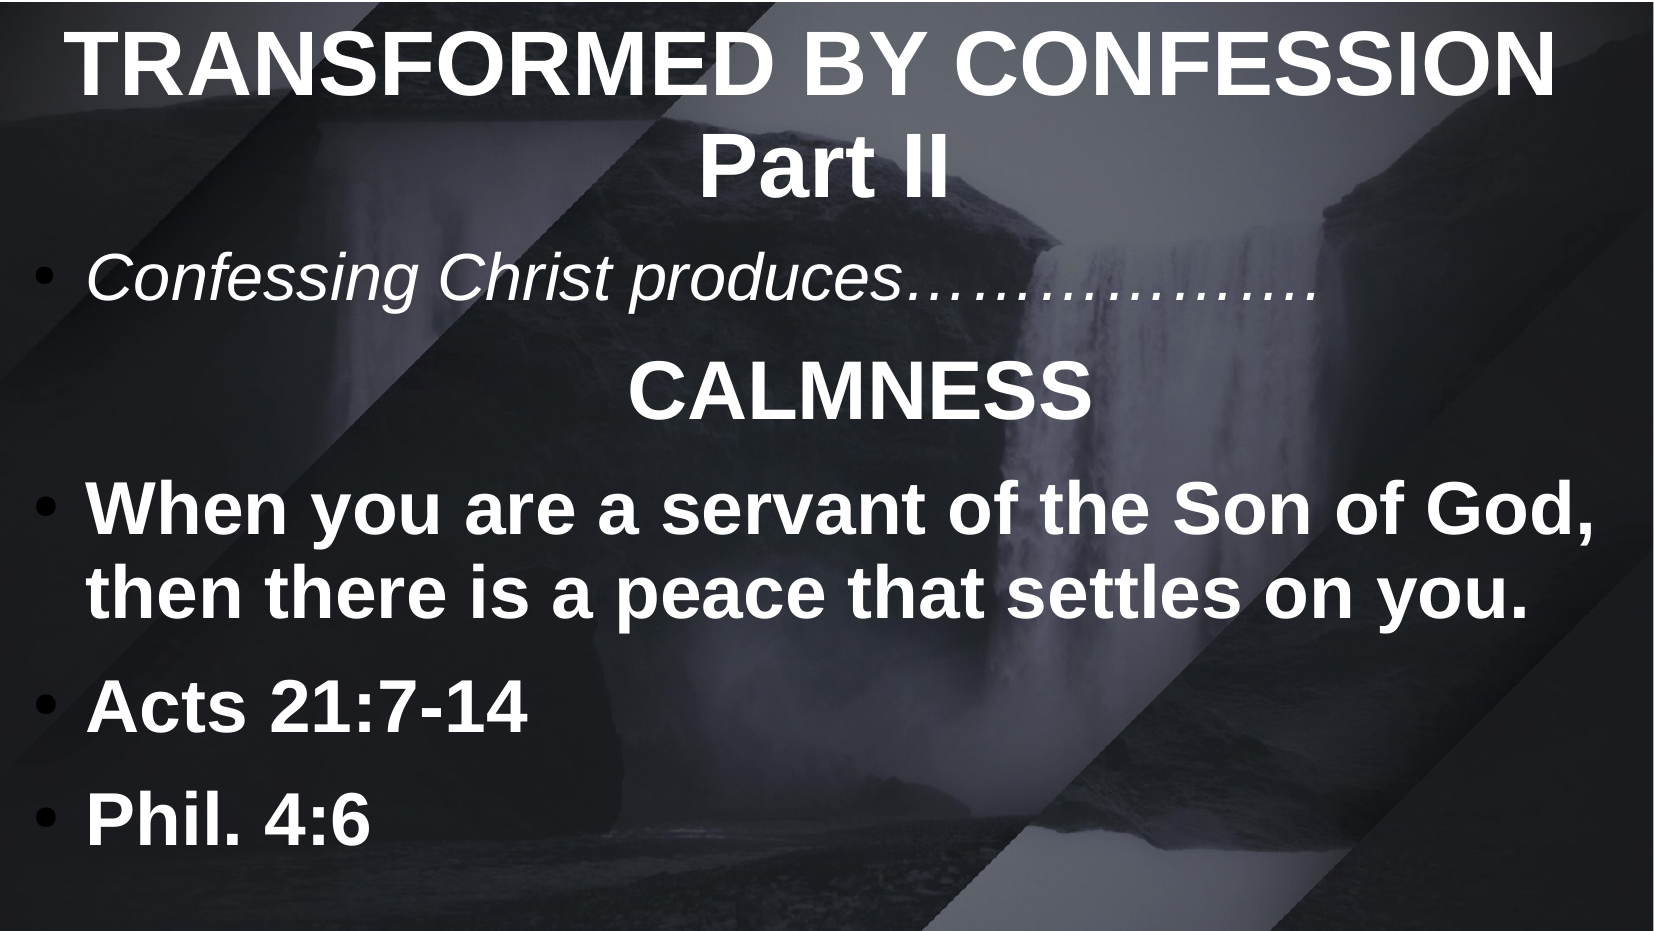

# TRANSFORMED BY CONFESSION Part II
Confessing Christ produces……………….
CALMNESS
When you are a servant of the Son of God, then there is a peace that settles on you.
Acts 21:7-14
Phil. 4:6